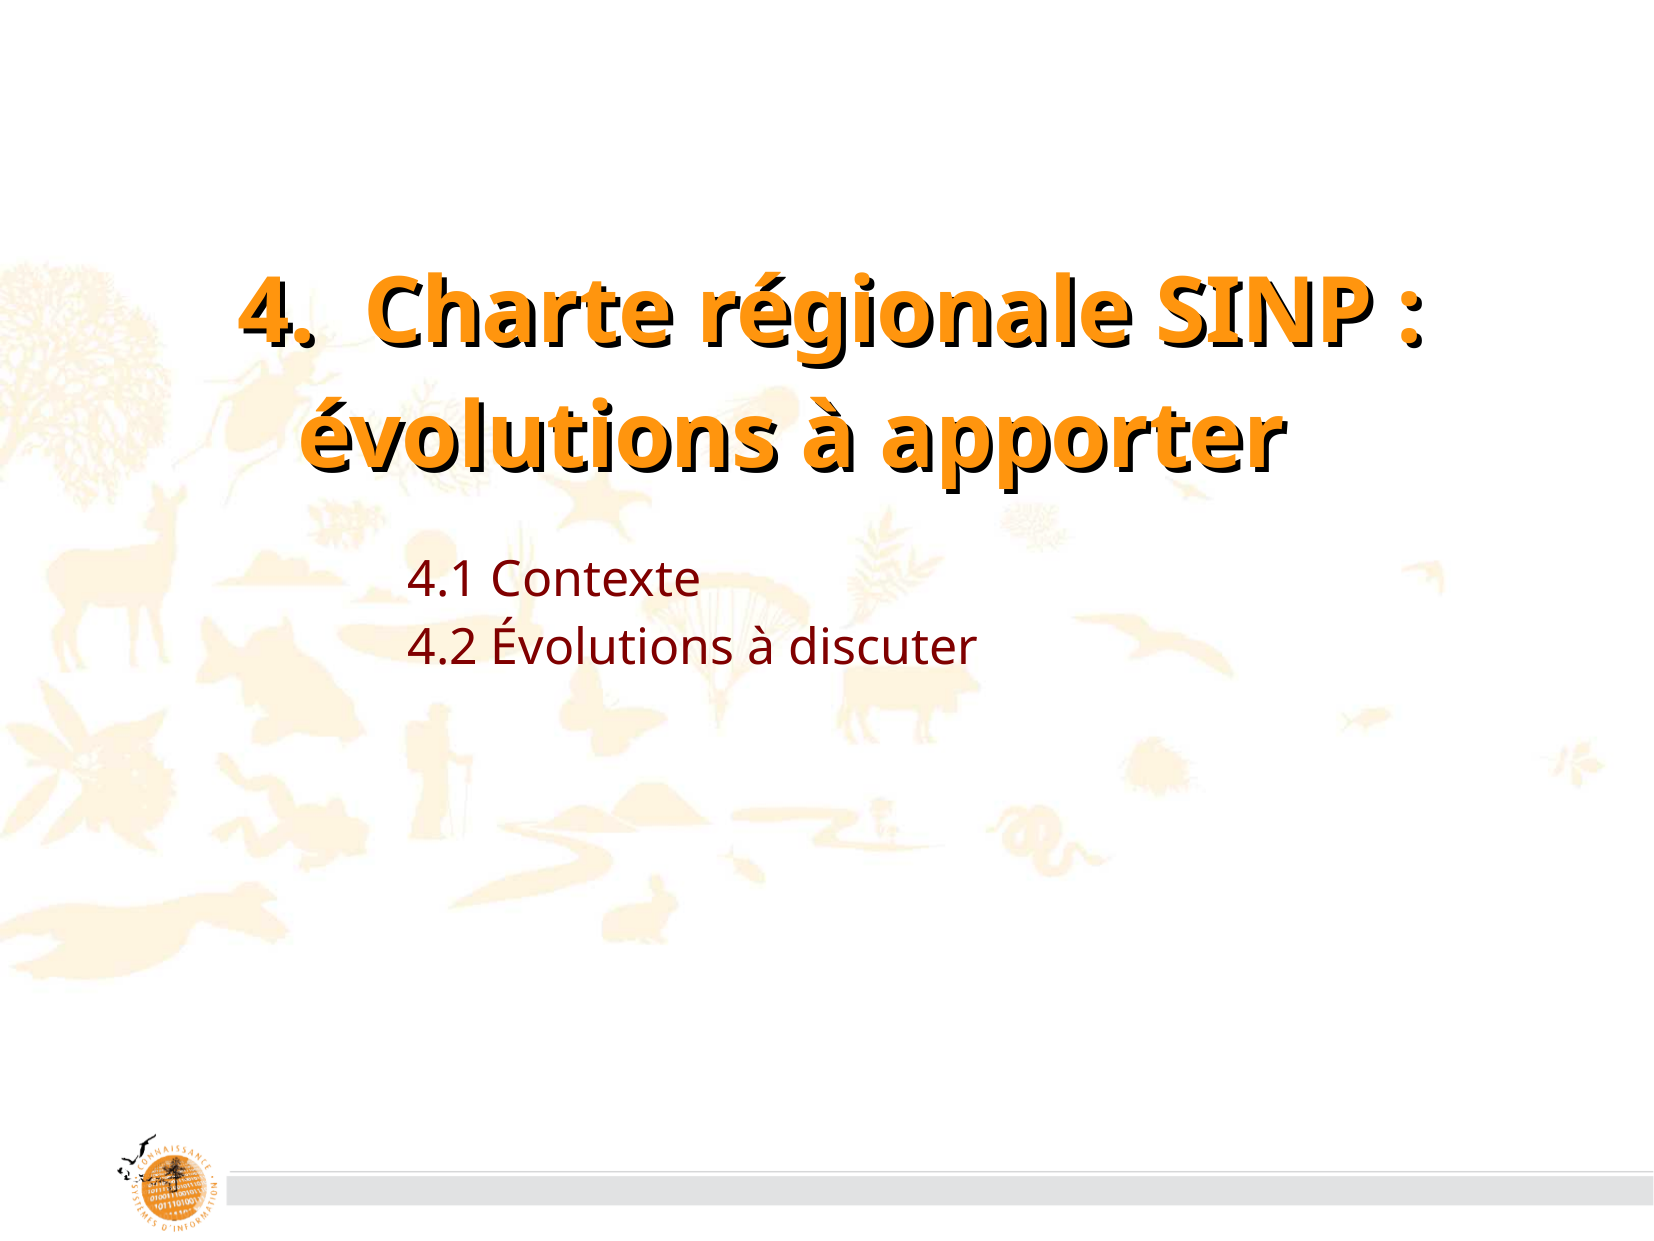

4.1 Contexte
		4.2 Évolutions à discuter
# 4. Charte régionale SINP : évolutions à apporter
Cotech SINP - 29/11/2018
24